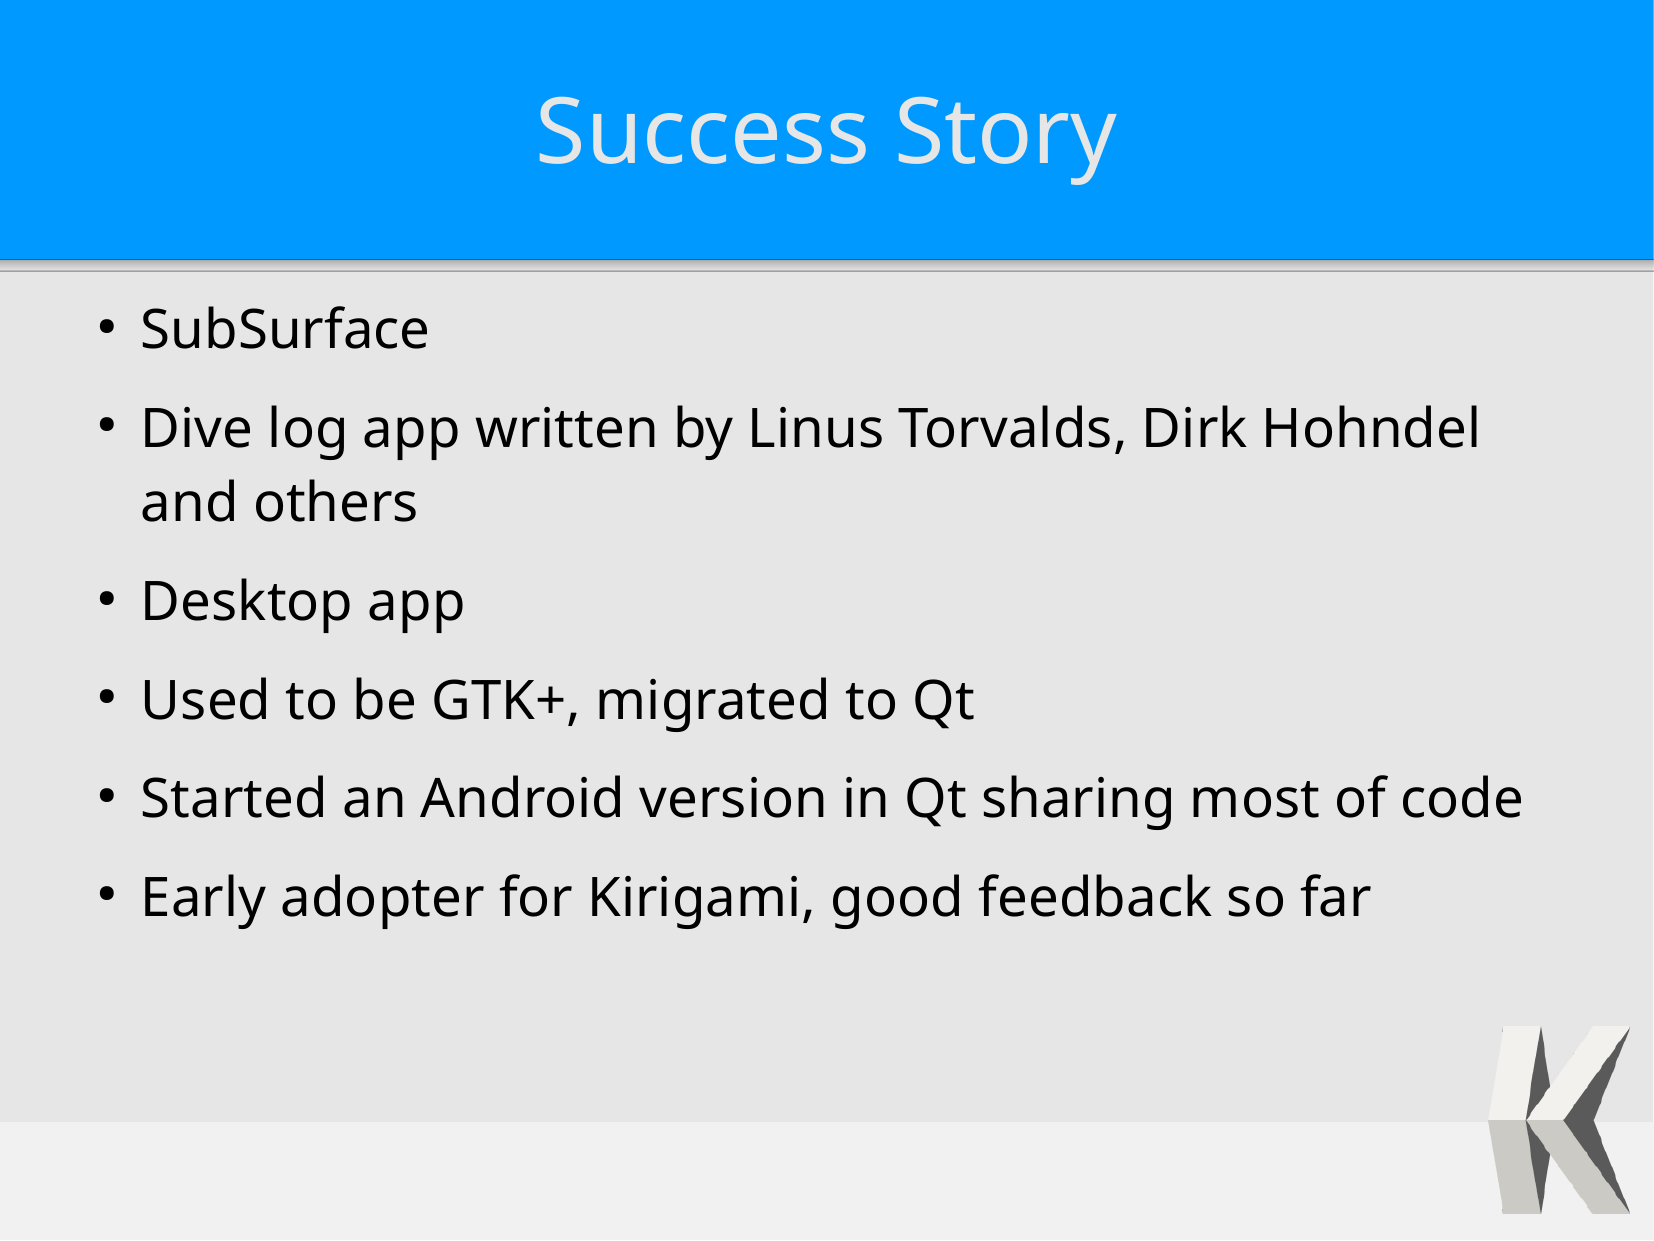

# Success Story
SubSurface
Dive log app written by Linus Torvalds, Dirk Hohndel and others
Desktop app
Used to be GTK+, migrated to Qt
Started an Android version in Qt sharing most of code
Early adopter for Kirigami, good feedback so far